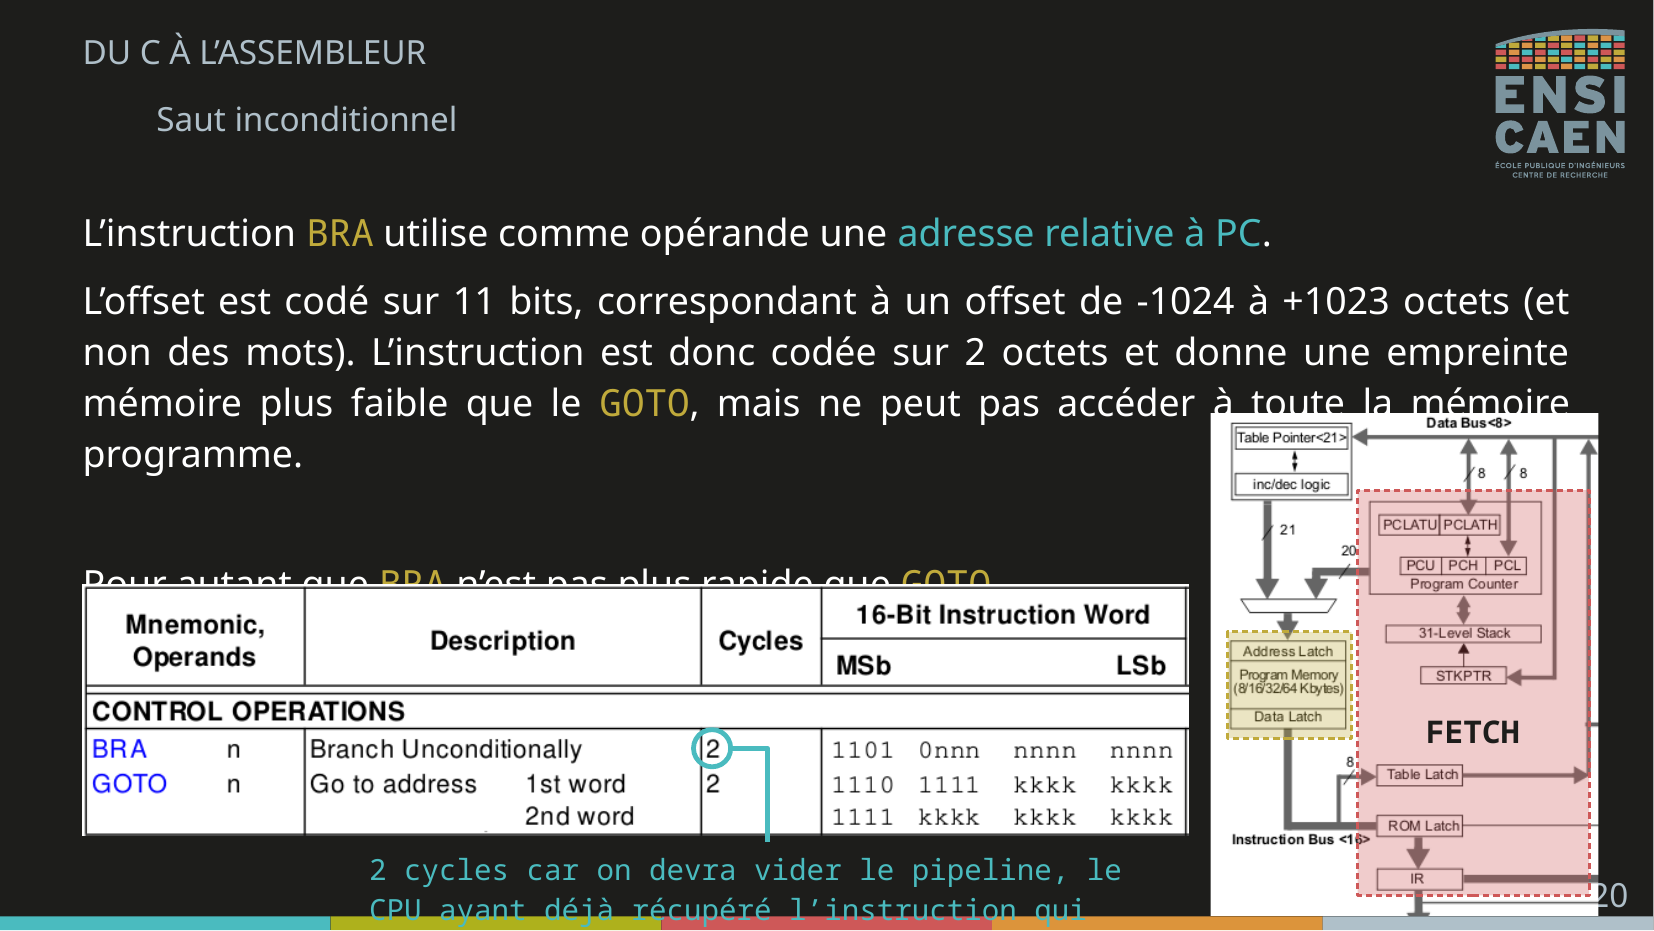

# DU C À L’ASSEMBLEUR Saut inconditionnel
L’instruction BRA utilise comme opérande une adresse relative à PC.
L’offset est codé sur 11 bits, correspondant à un offset de -1024 à +1023 octets (et non des mots). L’instruction est donc codée sur 2 octets et donne une empreinte mémoire plus faible que le GOTO, mais ne peut pas accéder à toute la mémoire programme.
Pour autant que BRA n’est pas plus rapide que GOTO
(purge du pipeline).
FETCH
2 cycles car on devra vider le pipeline, le CPU ayant déjà récupéré l’instruction qui suit le BRA.